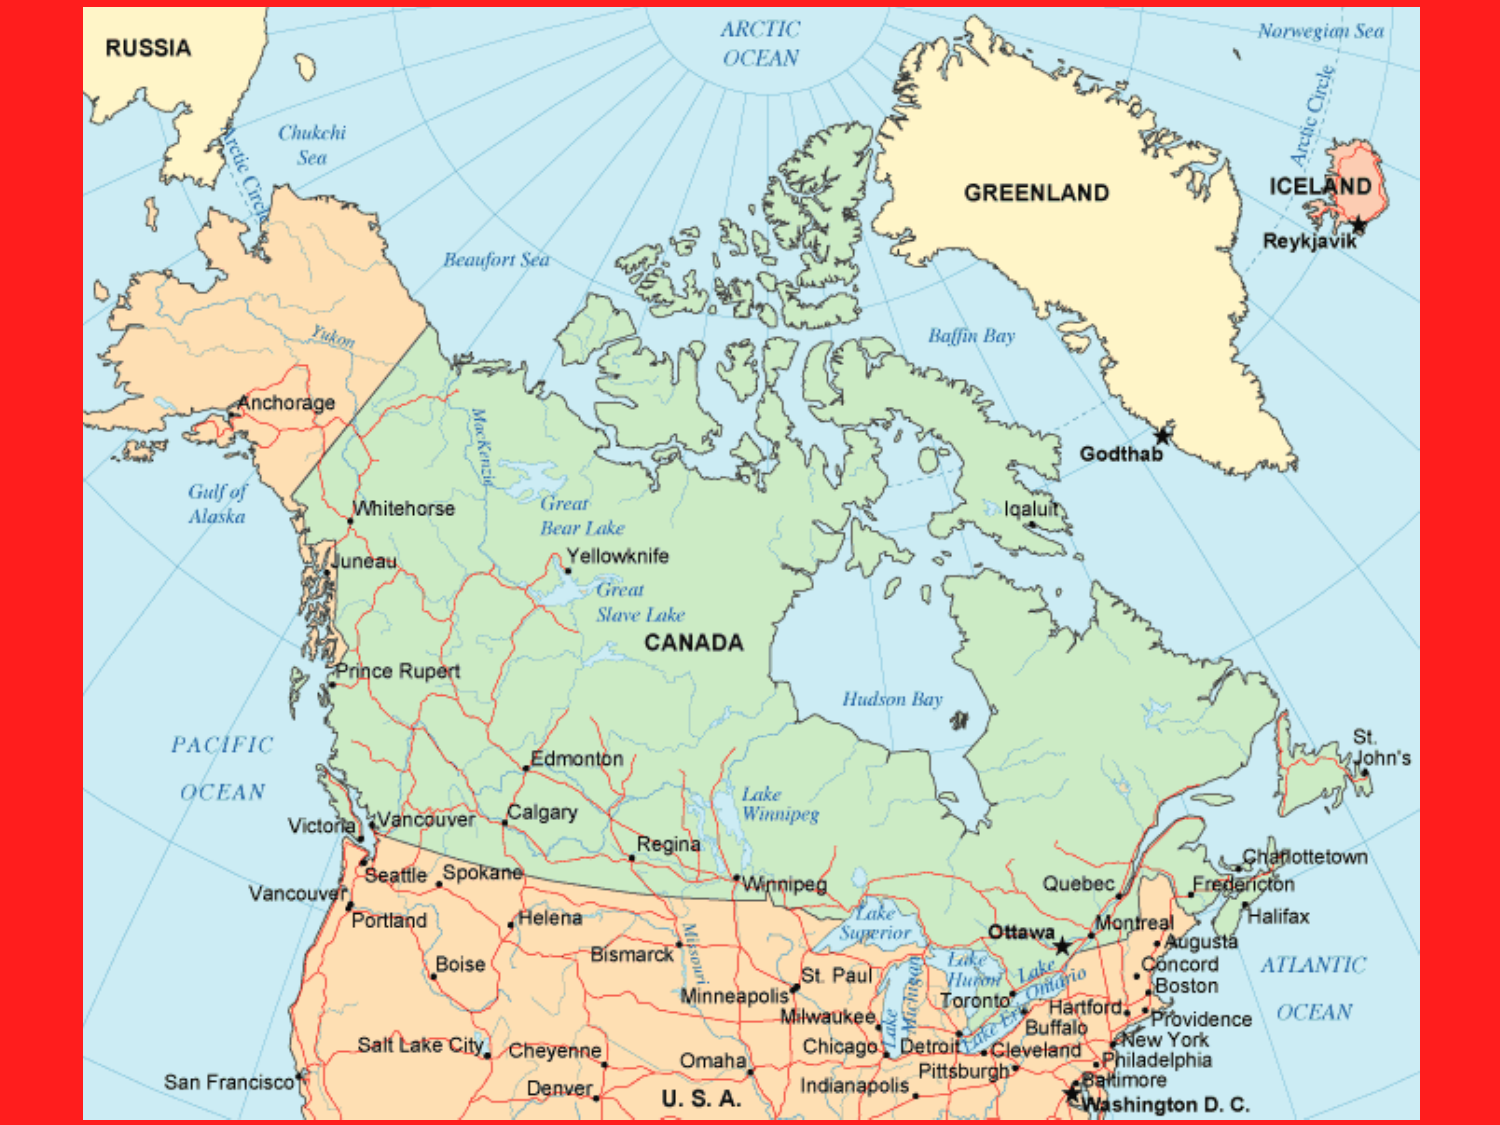

# Lega
Druga največja država na svetu
Dolge obale
Meja z zvezno državo Aljasko
Glavna meja z ZDA na jugu